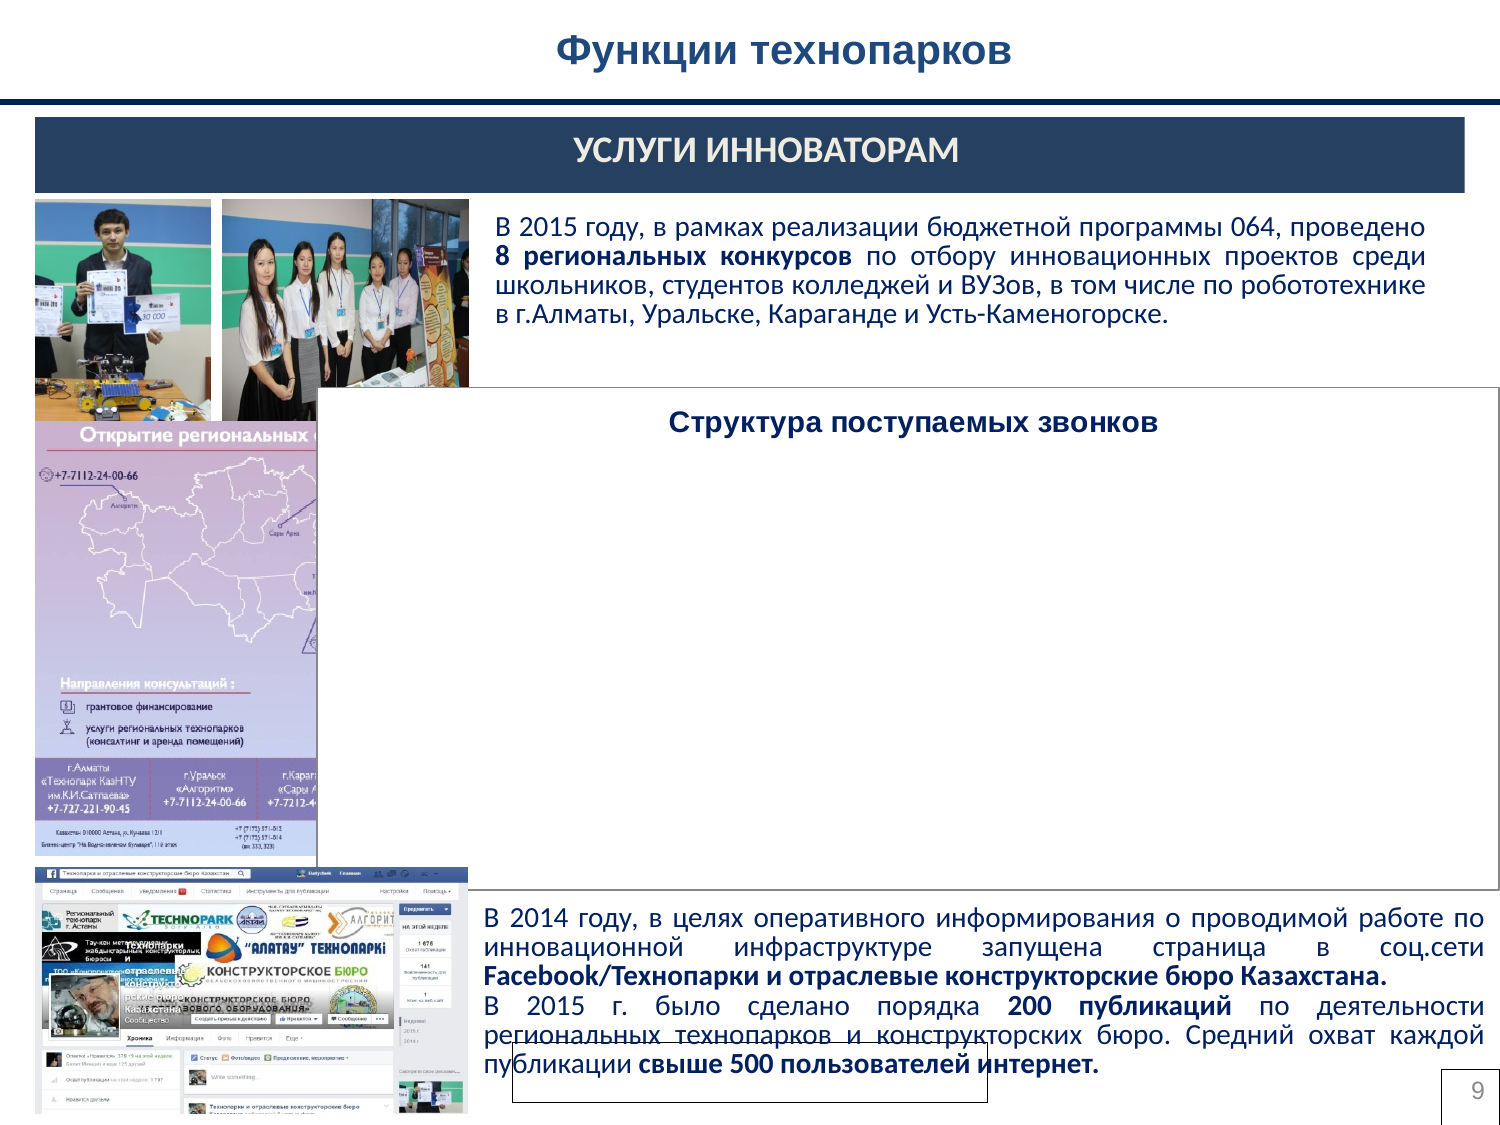

Функции технопарков
 УСЛУГИ ИННОВАТОРАМ
В 2015 году, в рамках реализации бюджетной программы 064, проведено 8 региональных конкурсов по отбору инновационных проектов среди школьников, студентов колледжей и ВУЗов, в том числе по робототехнике в г.Алматы, Уральске, Караганде и Усть-Каменогорске.
### Chart: Структура поступаемых звонков
| Category | |
|---|---|
В 2014 году, в целях оперативного информирования о проводимой работе по инновационной инфраструктуре запущена страница в соц.сети Facebook/Технопарки и отраслевые конструкторские бюро Казахстана.
В 2015 г. было сделано порядка 200 публикаций по деятельности региональных технопарков и конструкторских бюро. Средний охват каждой публикации свыше 500 пользователей интернет.